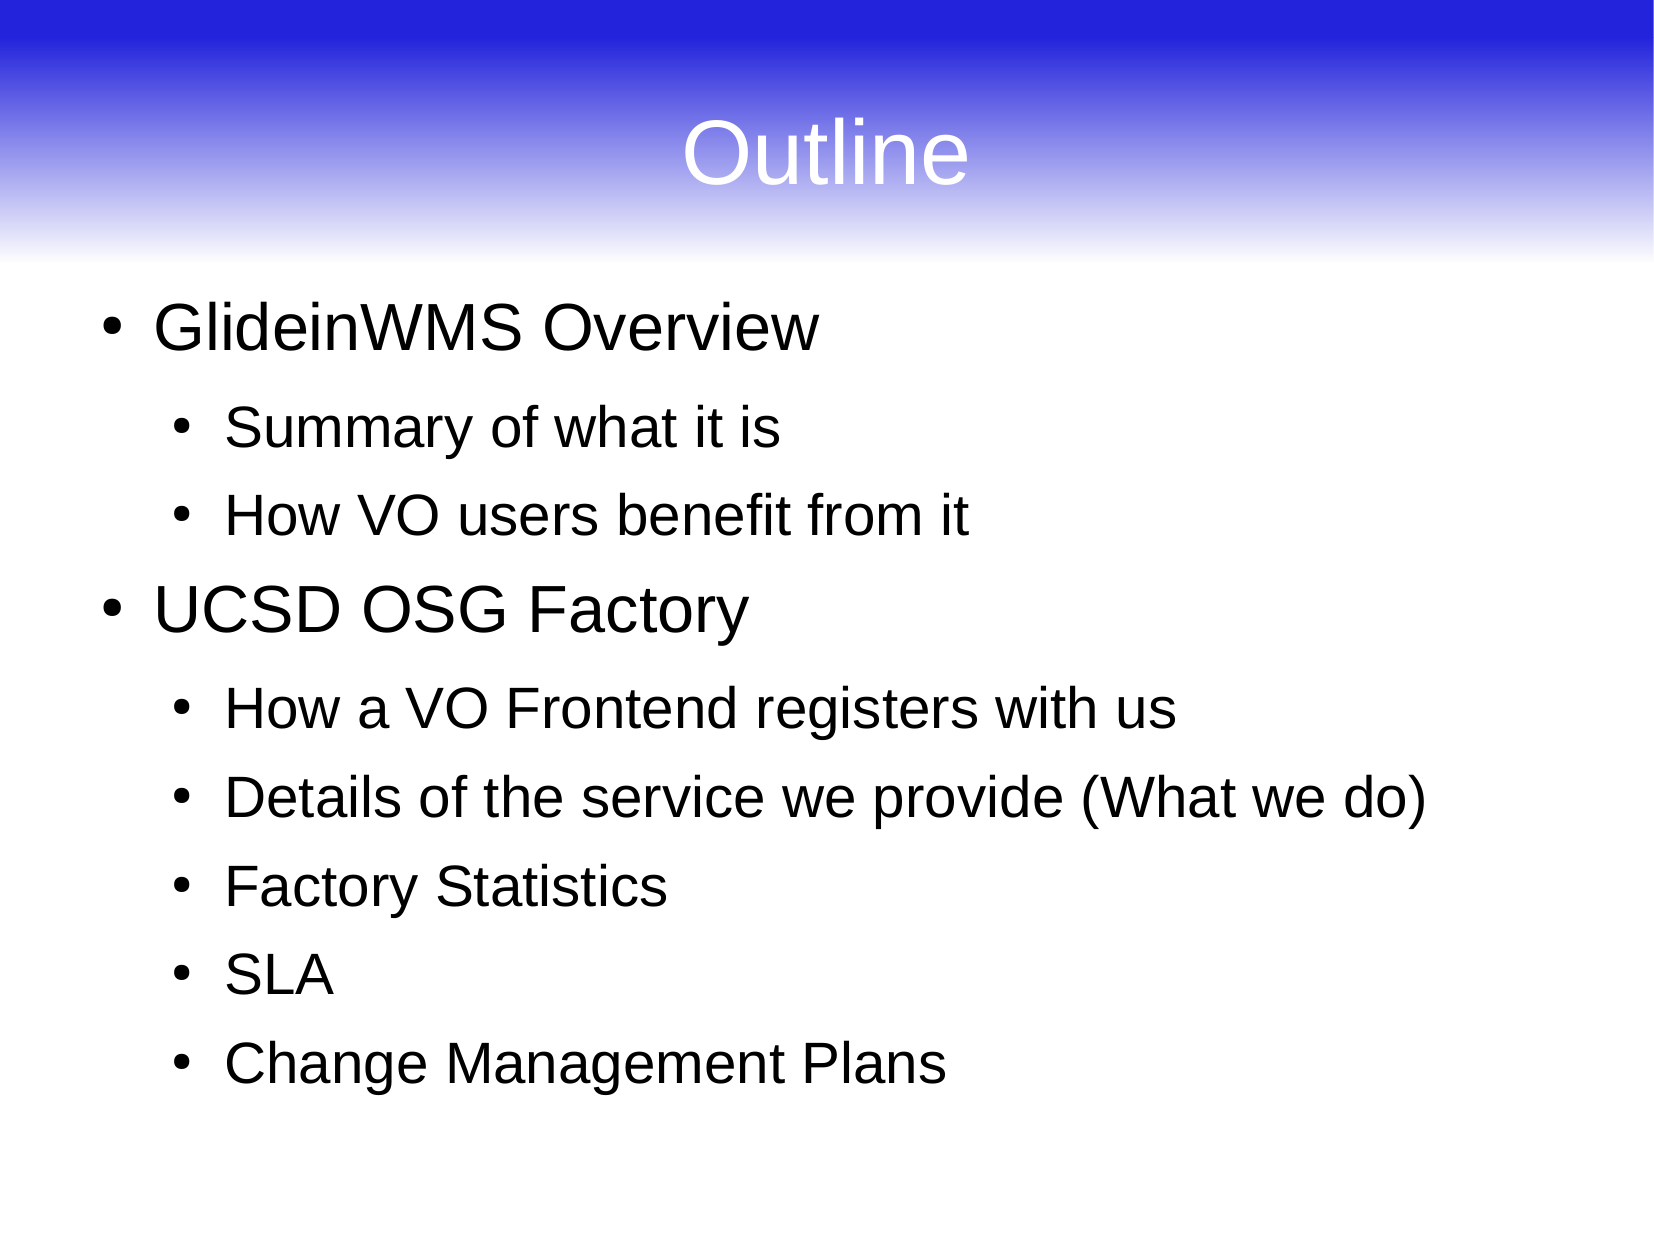

# Outline
GlideinWMS Overview
Summary of what it is
How VO users benefit from it
UCSD OSG Factory
How a VO Frontend registers with us
Details of the service we provide (What we do)
Factory Statistics
SLA
Change Management Plans